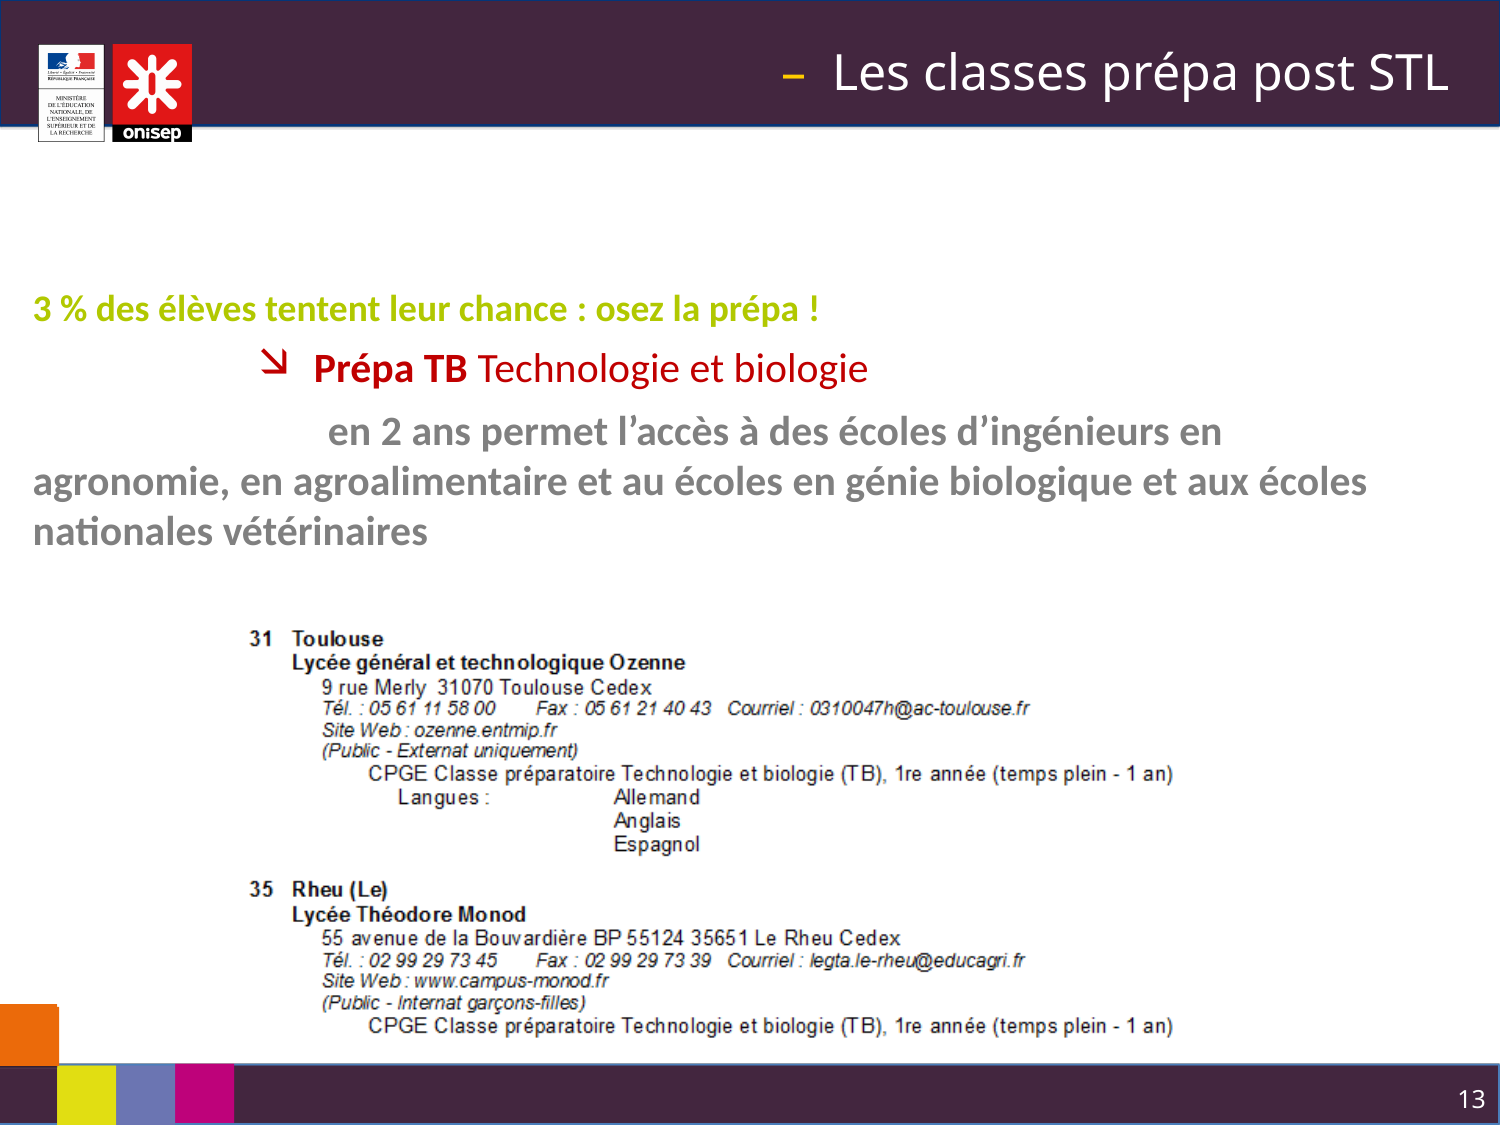

– Les classes prépa post STL
3 % des élèves tentent leur chance : osez la prépa !
Prépa TB Technologie et biologie
				en 2 ans permet l’accès à des écoles d’ingénieurs en agronomie, en agroalimentaire et au écoles en génie biologique et aux écoles nationales vétérinaires